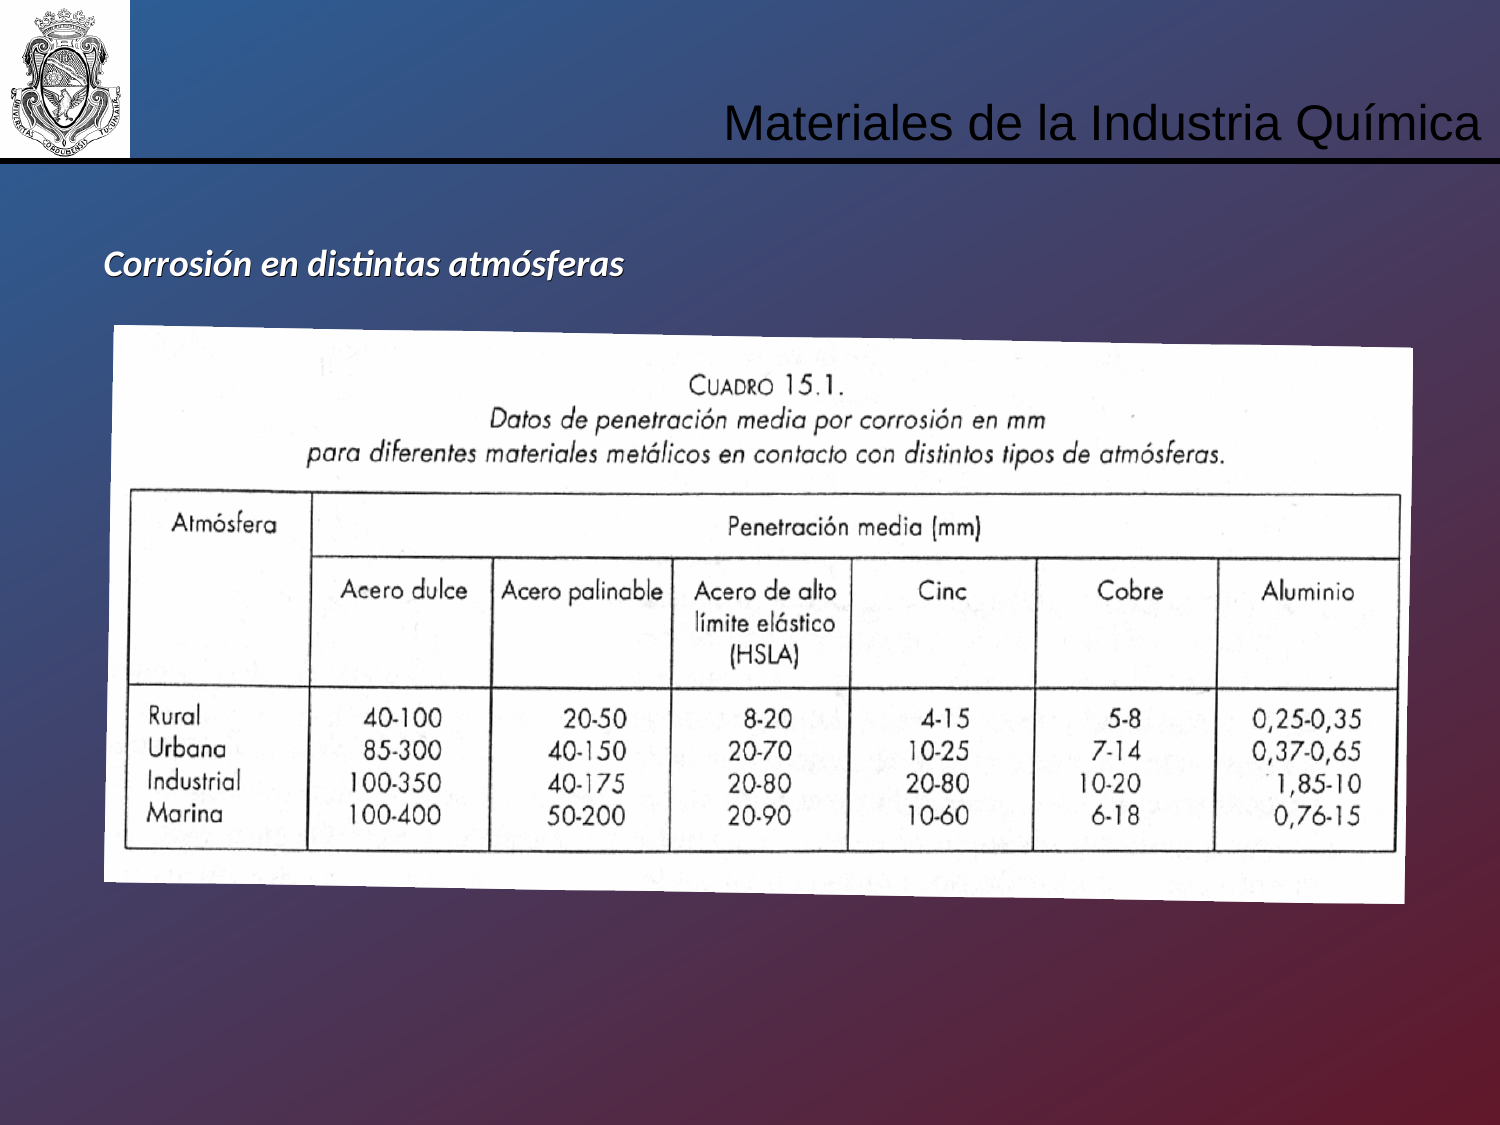

Materiales de la Industria Química
Corrosión en distintas atmósferas